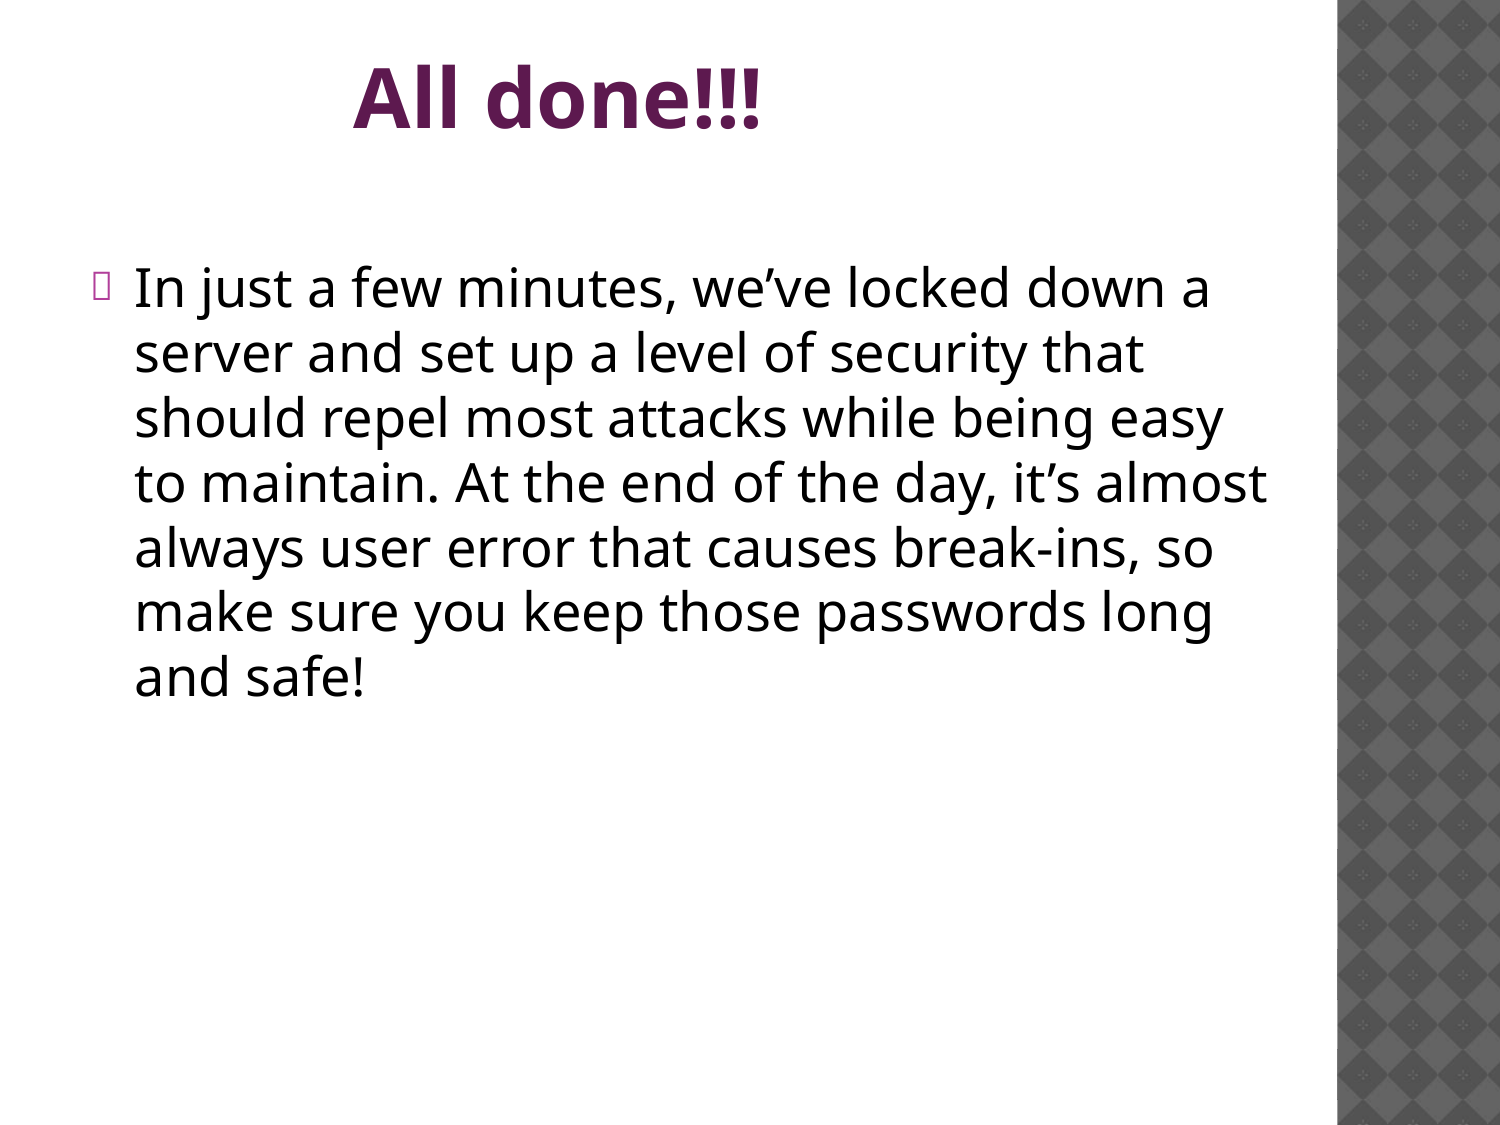

# All done!!!
In just a few minutes, we’ve locked down a server and set up a level of security that should repel most attacks while being easy to maintain. At the end of the day, it’s almost always user error that causes break-ins, so make sure you keep those passwords long and safe!